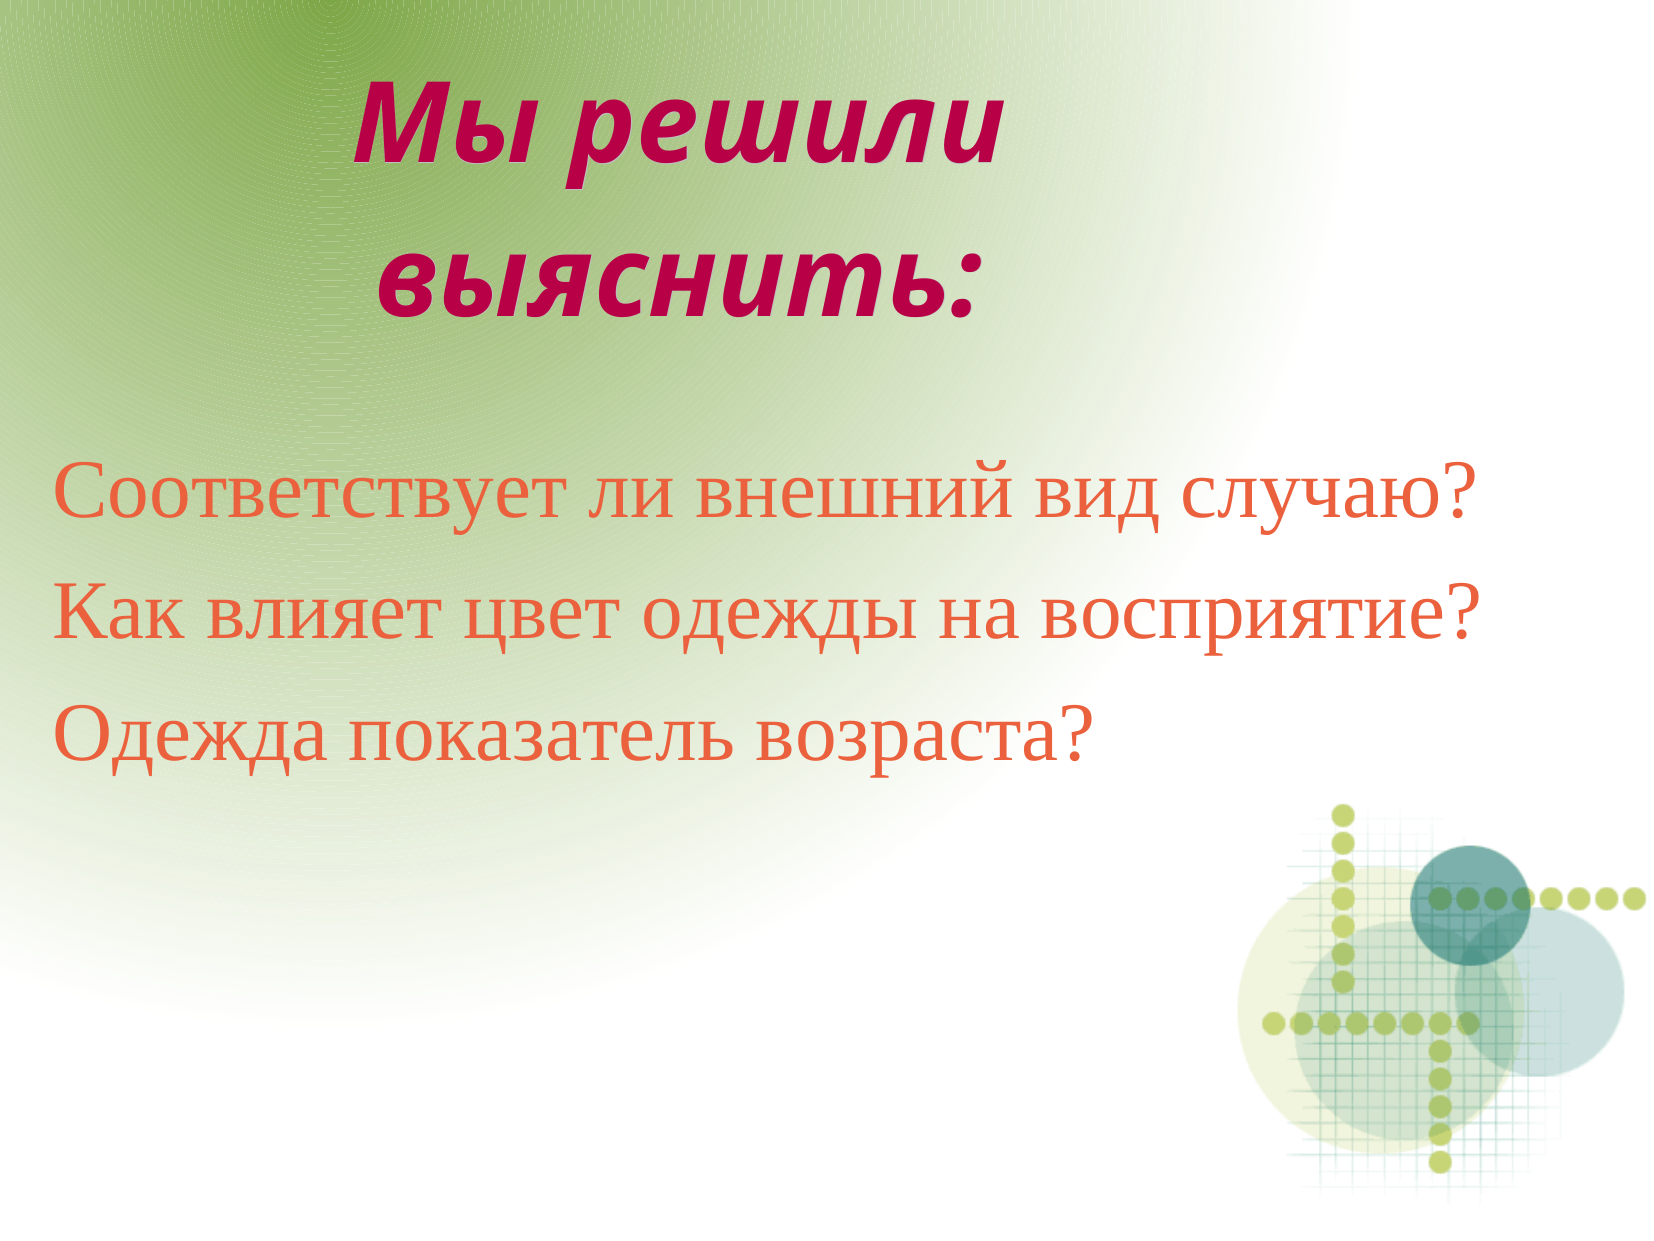

# Мы решили выяснить:
Соответствует ли внешний вид случаю?
Как влияет цвет одежды на восприятие?
Одежда показатель возраста?